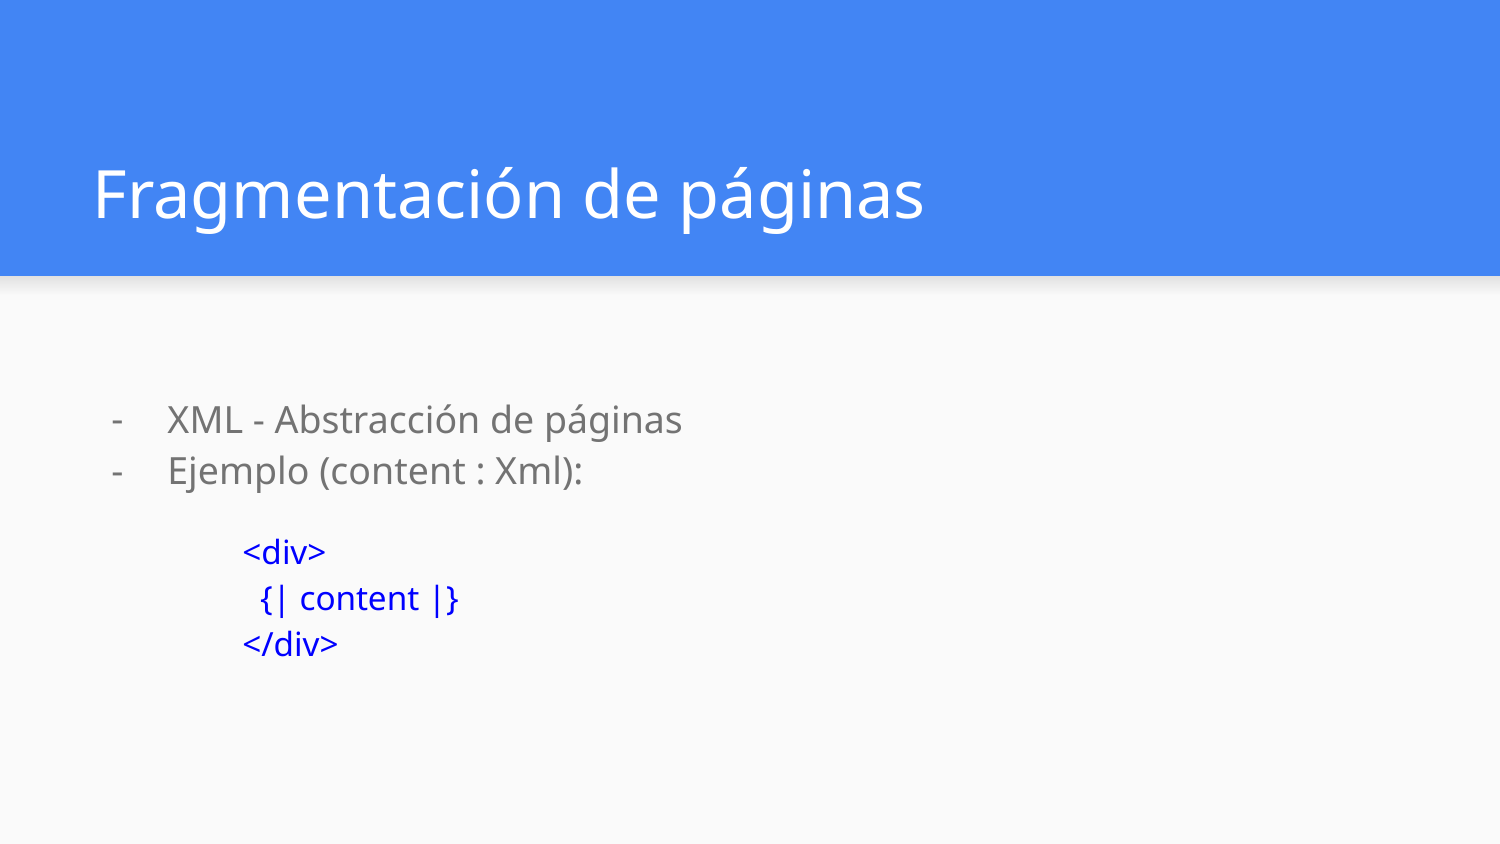

# Fragmentación de páginas
XML - Abstracción de páginas
Ejemplo (content : Xml):
<div>
 {| content |}
</div>